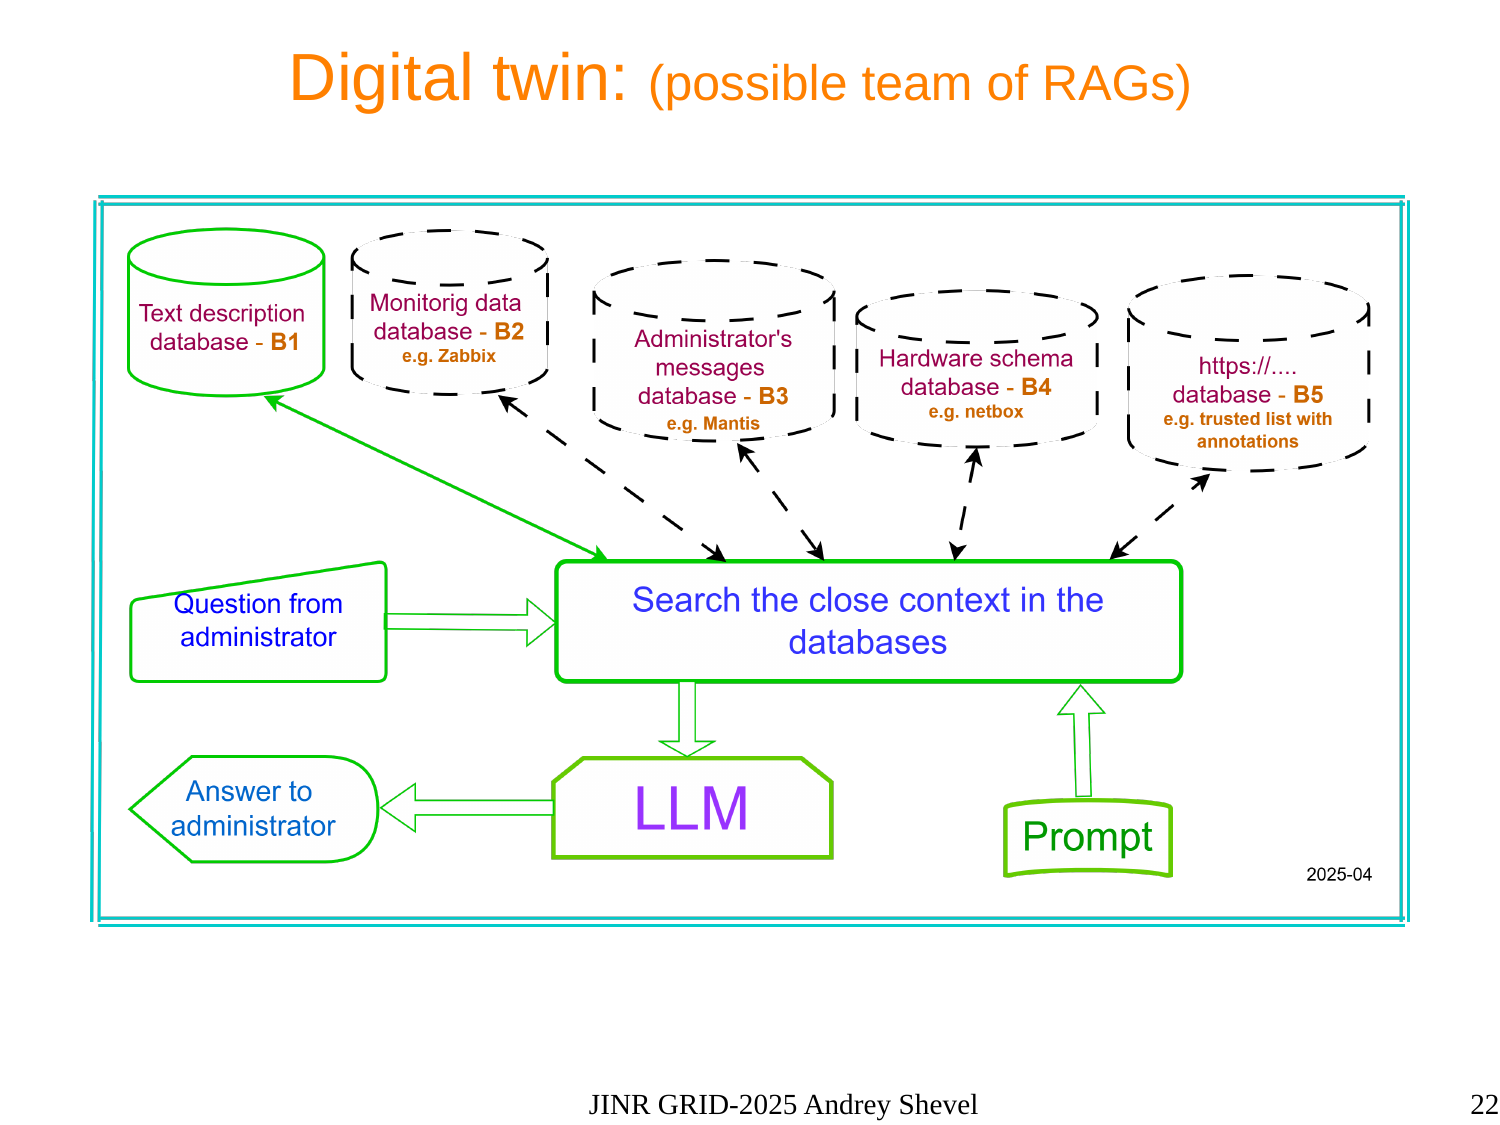

# Digital twin: (possible team of RAGs)
22